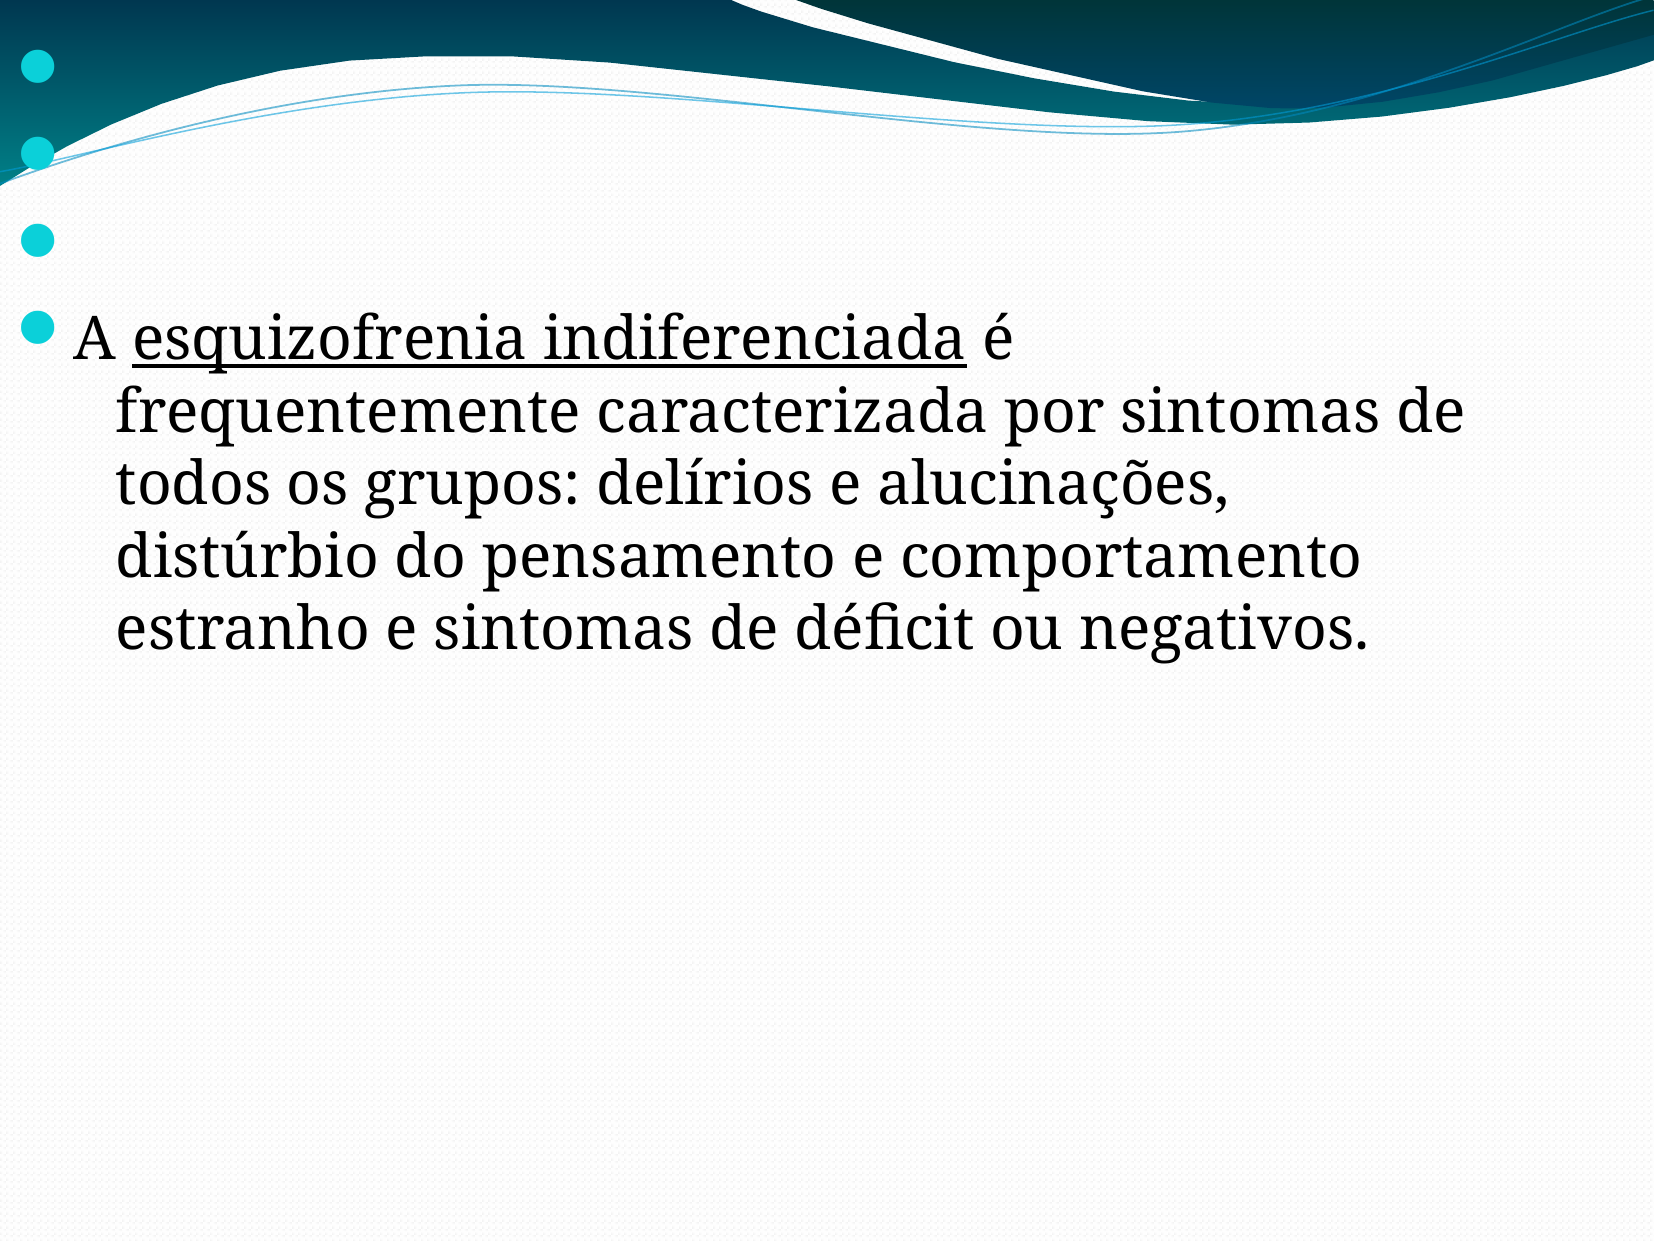

# A esquizofrenia indiferenciada é frequentemente caracterizada por sintomas de todos os grupos: delírios e alucinações, distúrbio do pensamento e comportamento estranho e sintomas de déficit ou negativos.